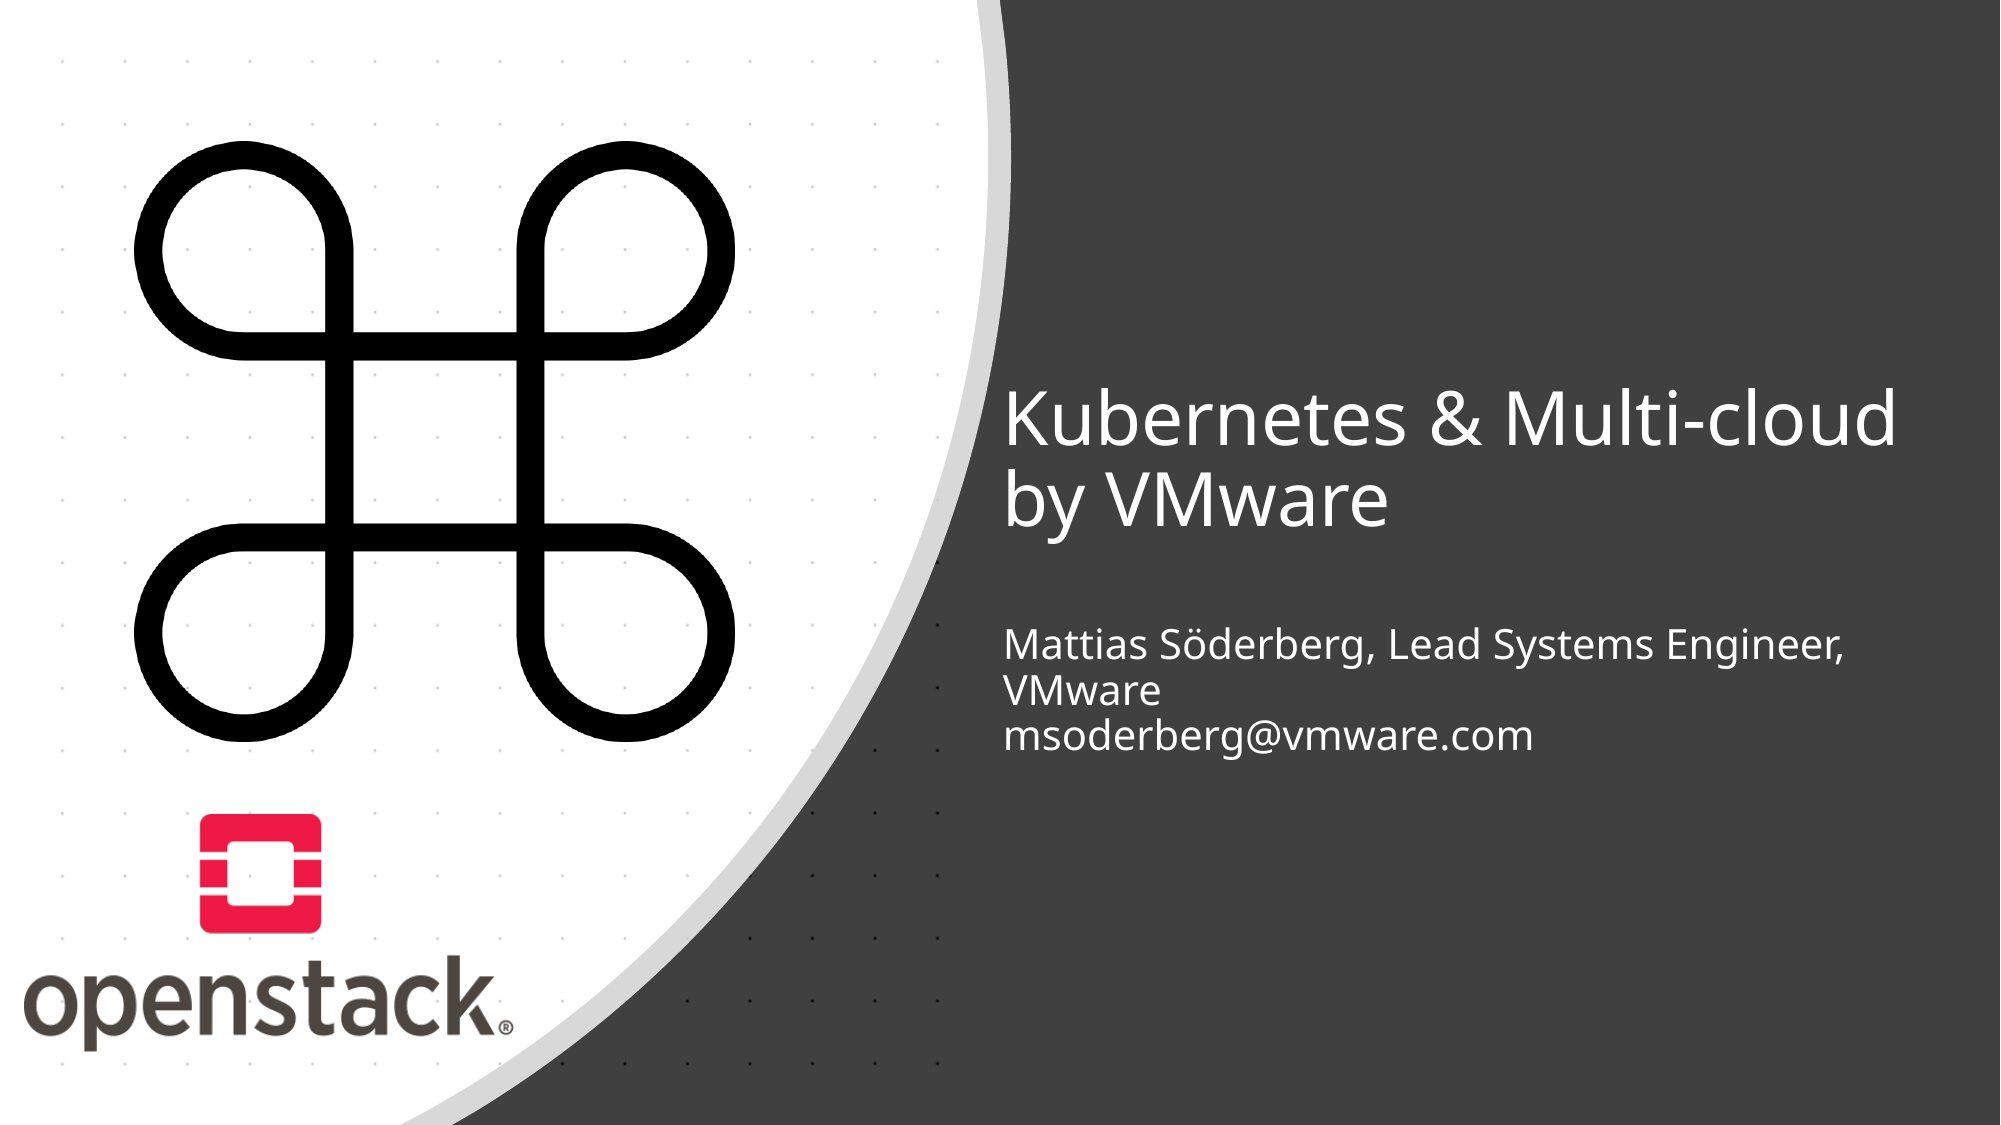

Kubernetes & Multi-cloud by VMware
Mattias Söderberg, Lead Systems Engineer, VMware
msoderberg@vmware.com